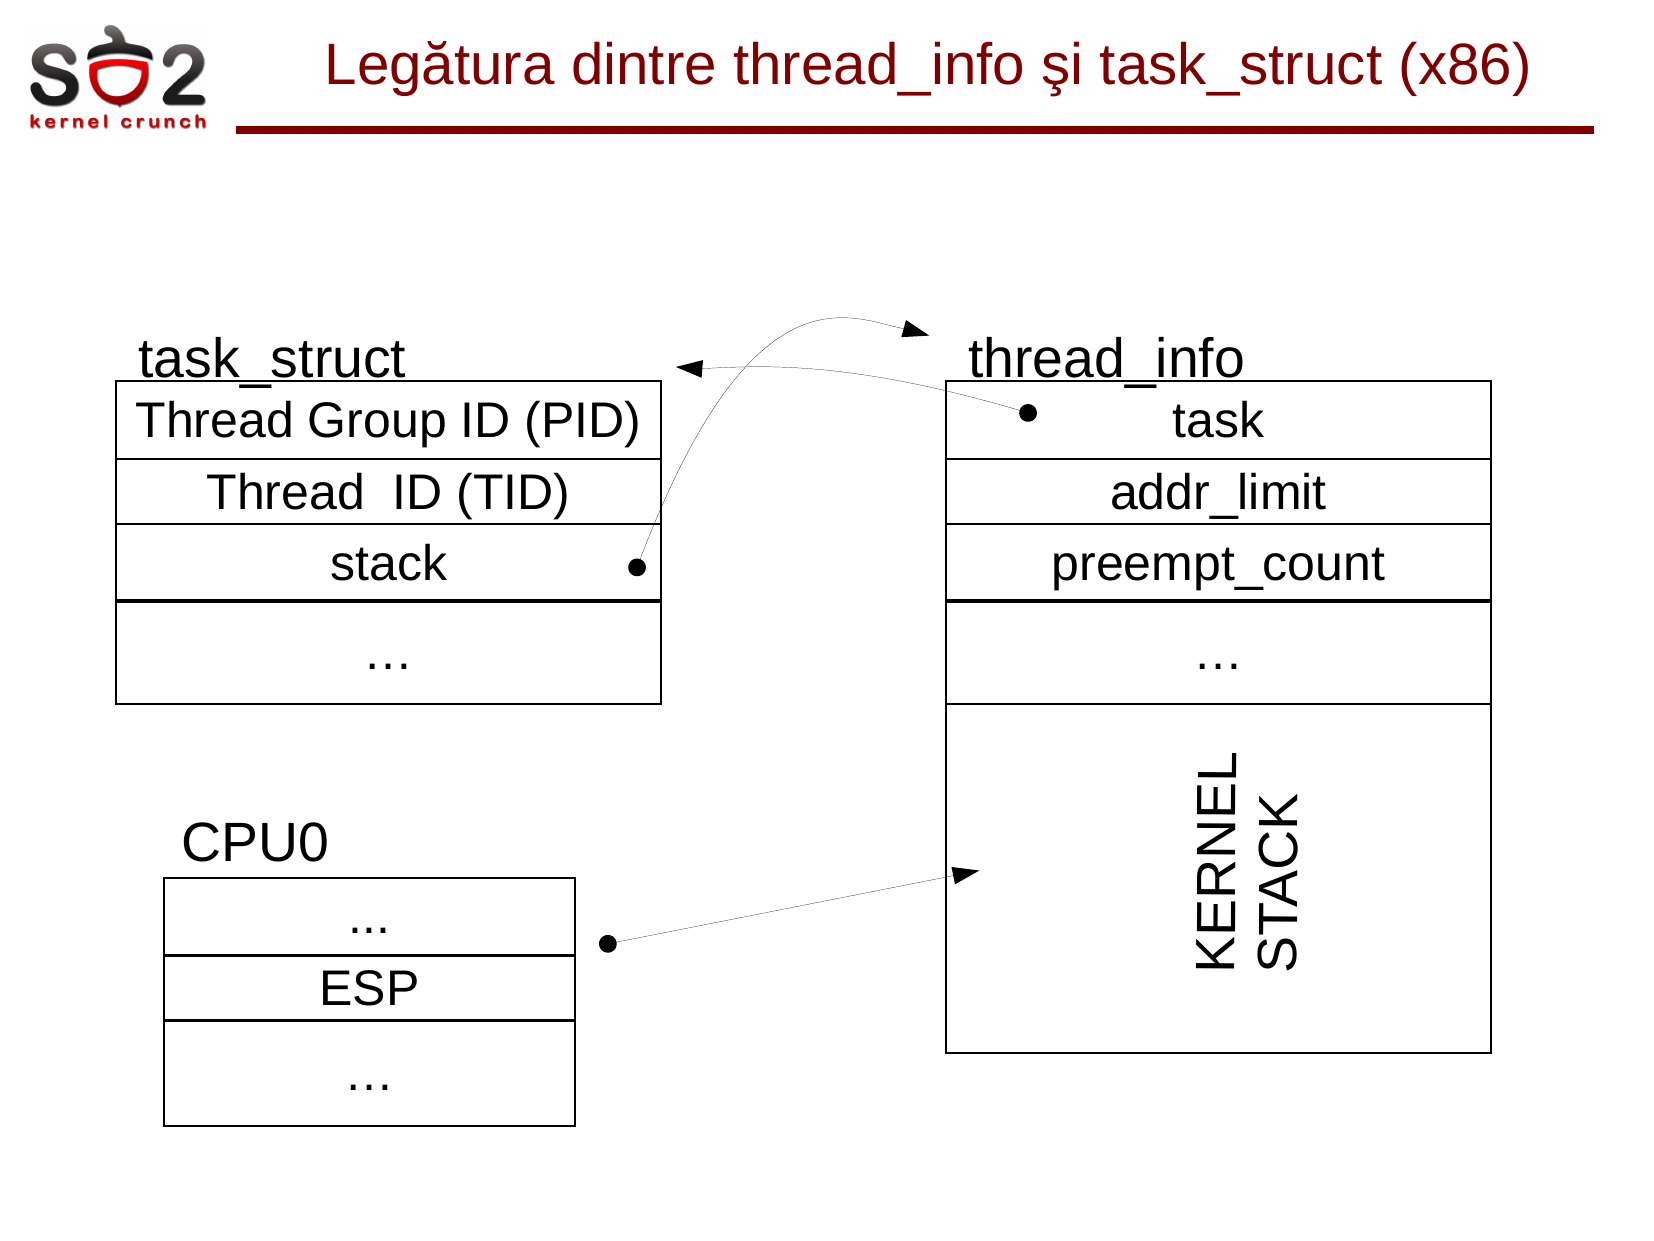

# Legătura dintre thread_info şi task_struct (x86)
task_struct
thread_info
Thread Group ID (PID)
task
Thread ID (TID)
addr_limit
stack
preempt_count
…
…
KERNEL
STACK
CPU0
...
ESP
…